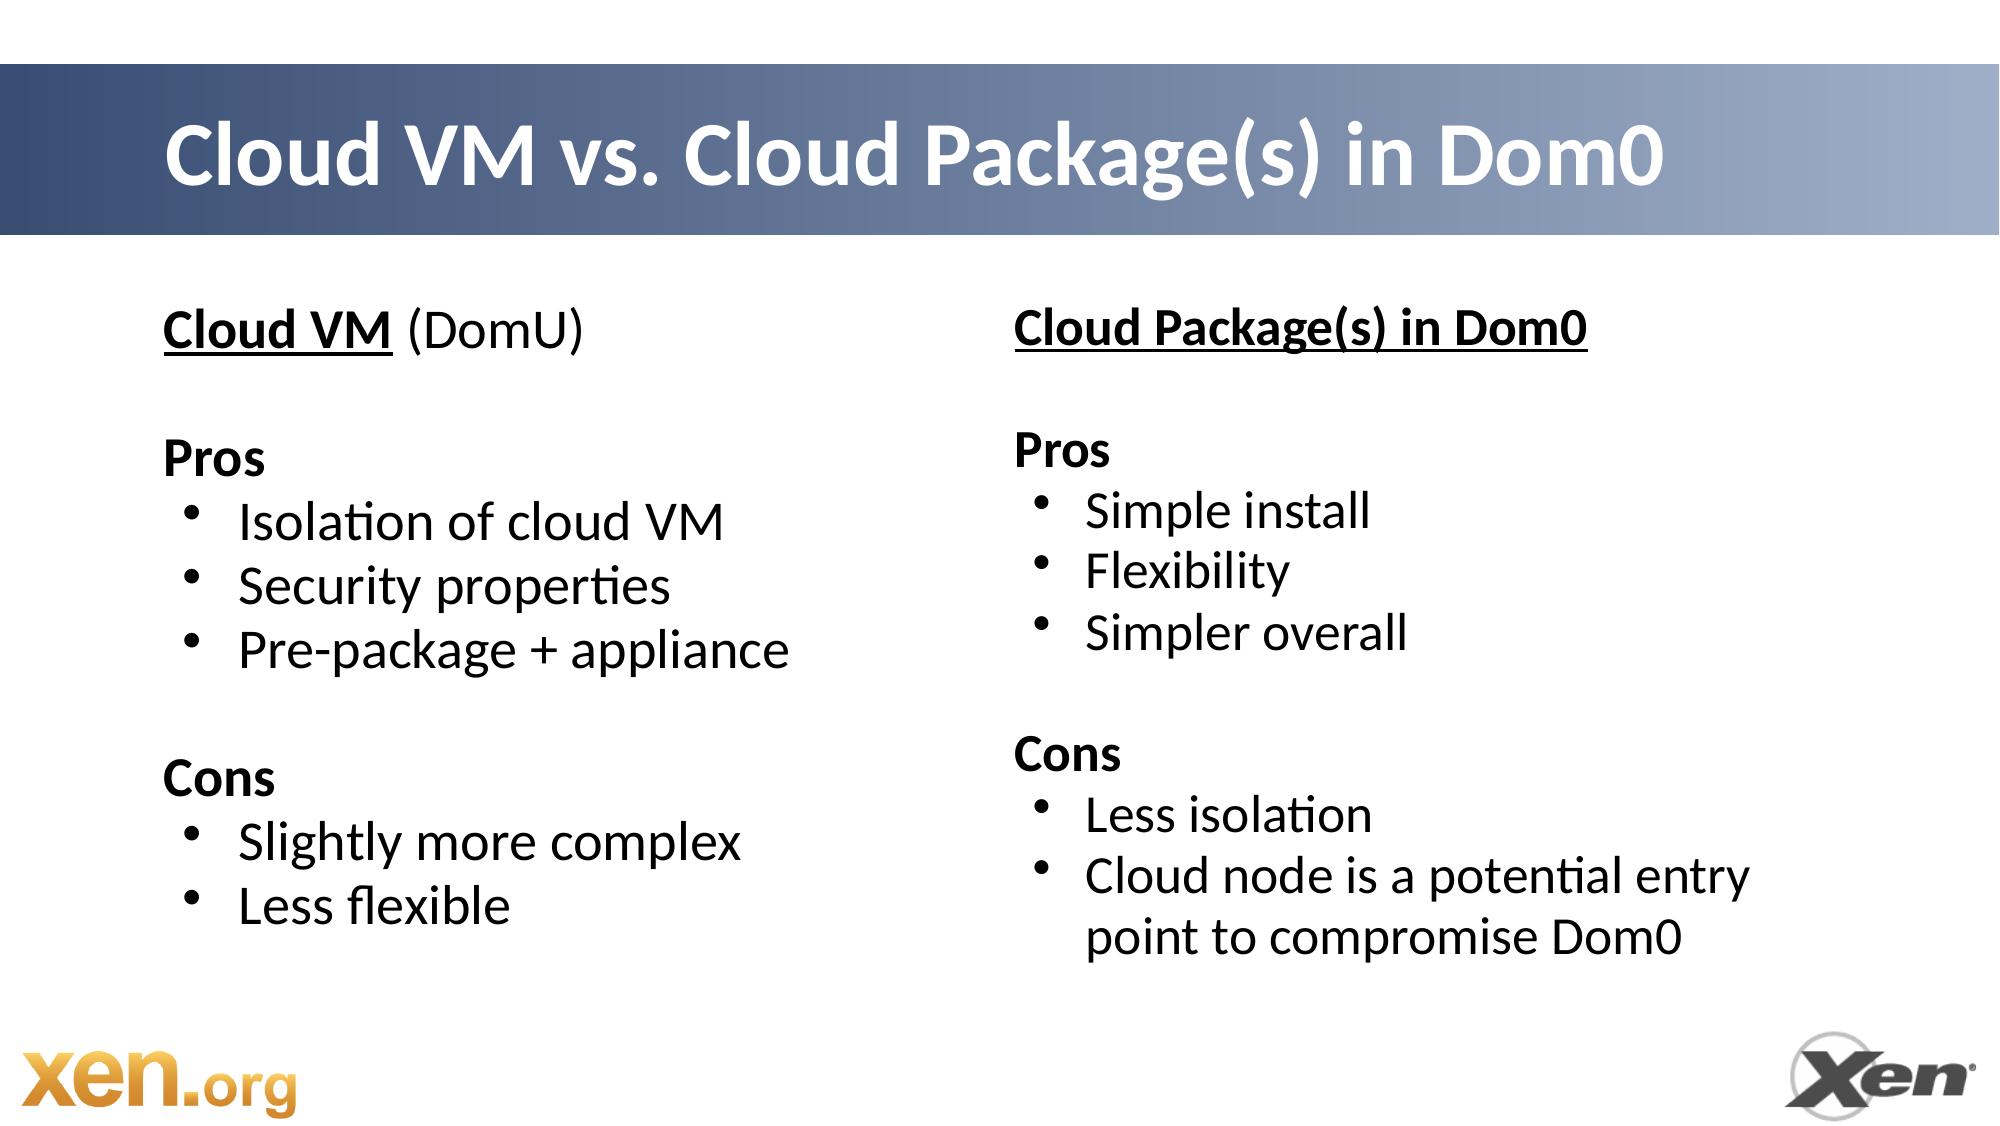

Cloud VM vs. Cloud Package(s) in Dom0
# Cloud VM (DomU)
Pros
Isolation of cloud VM
Security properties
Pre-package + appliance
Cons
Slightly more complex
Less flexible
Cloud Package(s) in Dom0
Pros
Simple install
Flexibility
Simpler overall
Cons
Less isolation
Cloud node is a potential entry point to compromise Dom0